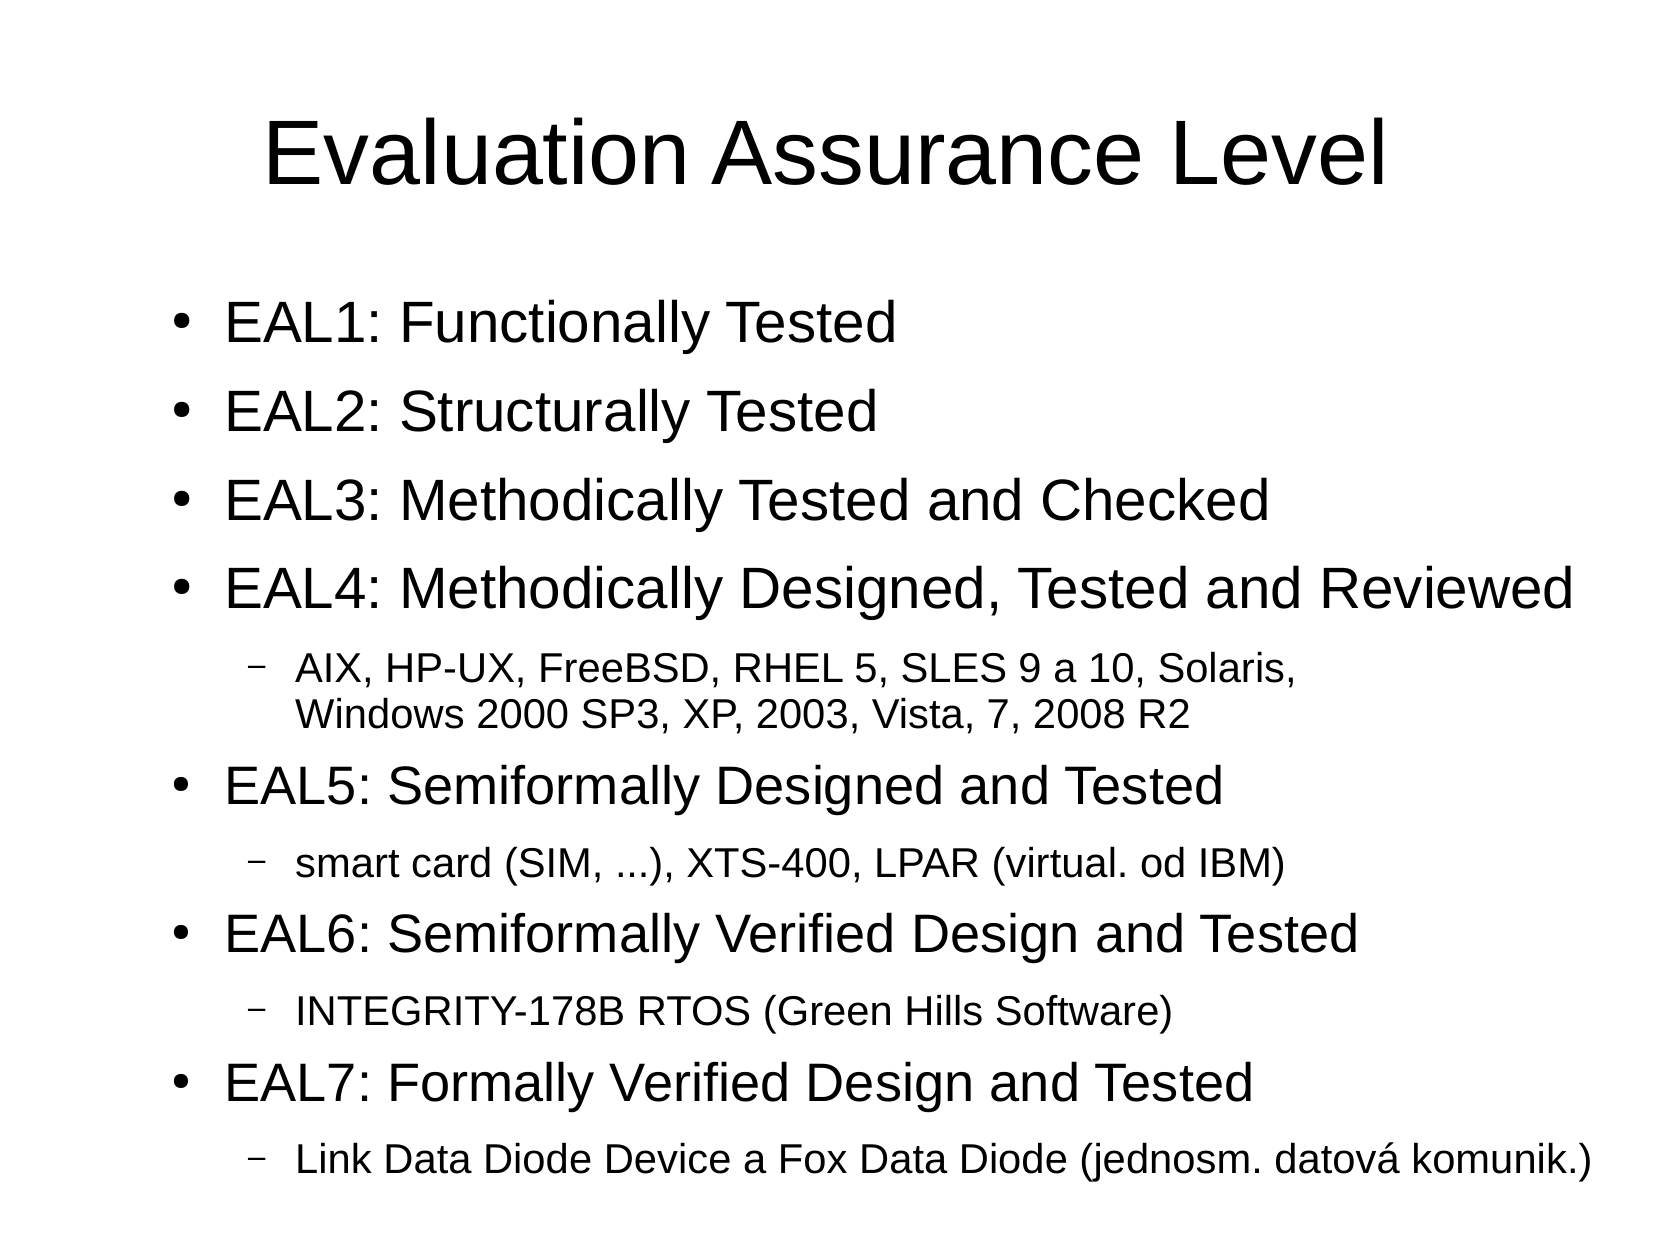

# Evaluation Assurance Level
EAL1: Functionally Tested
EAL2: Structurally Tested
EAL3: Methodically Tested and Checked
EAL4: Methodically Designed, Tested and Reviewed
AIX, HP-UX, FreeBSD, RHEL 5, SLES 9 a 10, Solaris, Windows 2000 SP3, XP, 2003, Vista, 7, 2008 R2
EAL5: Semiformally Designed and Tested
smart card (SIM, ...), XTS-400, LPAR (virtual. od IBM)
EAL6: Semiformally Verified Design and Tested
INTEGRITY-178B RTOS (Green Hills Software)
EAL7: Formally Verified Design and Tested
Link Data Diode Device a Fox Data Diode (jednosm. datová komunik.)